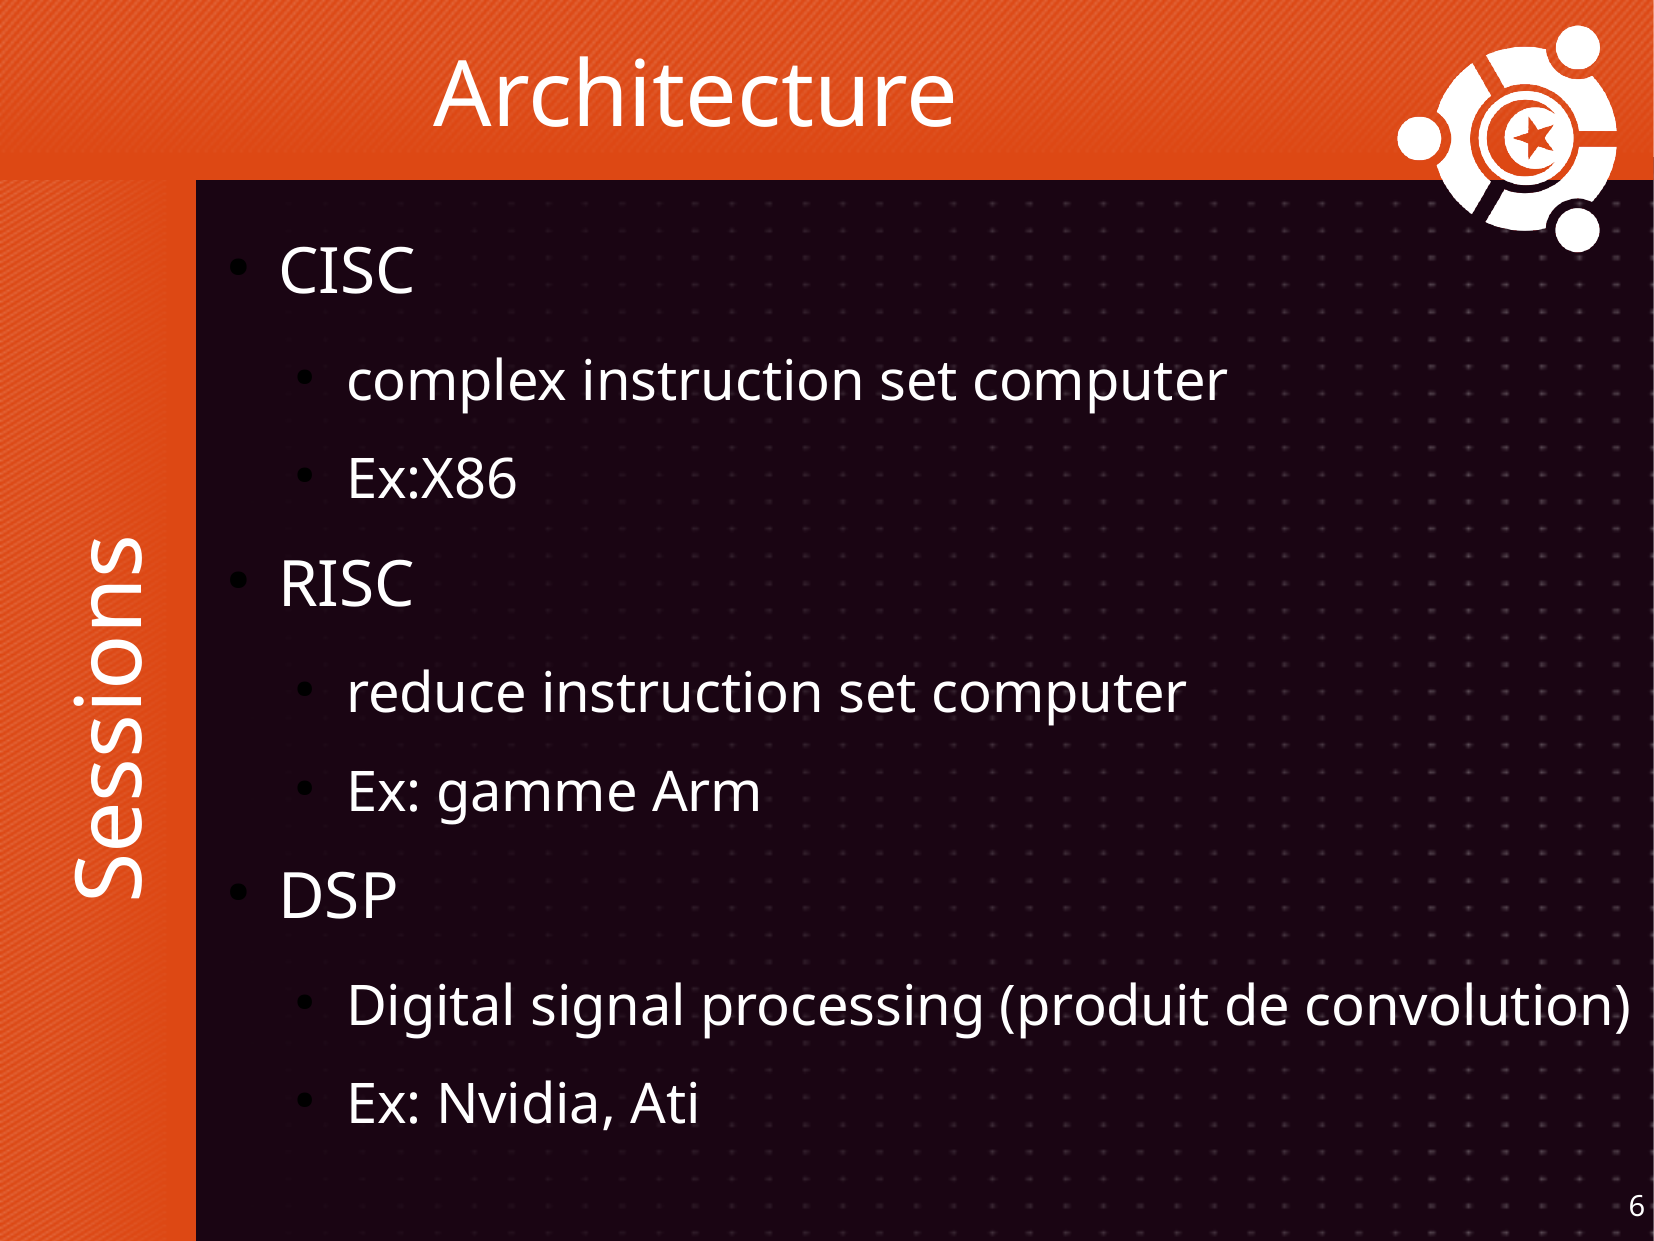

# Architecture
CISC
complex instruction set computer
Ex:X86
RISC
reduce instruction set computer
Ex: gamme Arm
DSP
Digital signal processing (produit de convolution)
Ex: Nvidia, Ati
Sessions
6